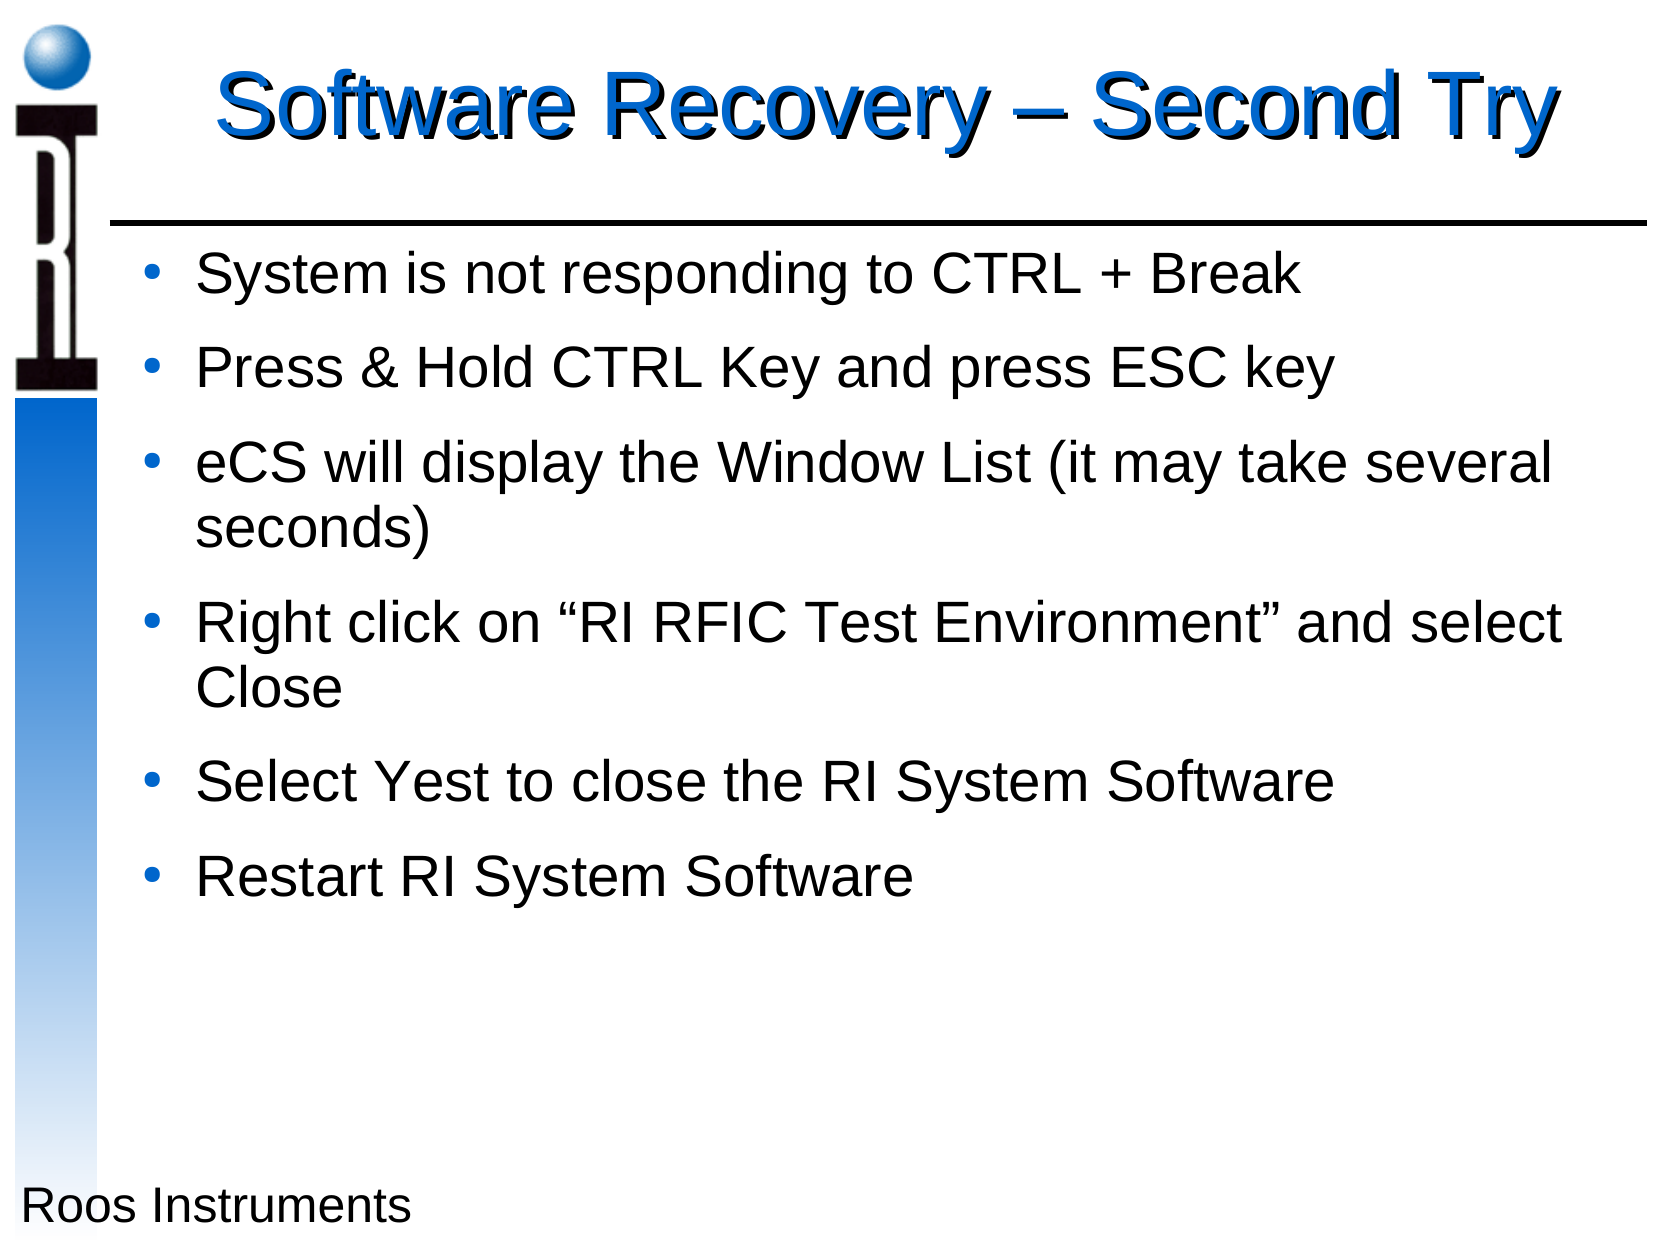

# Software Recovery – Second Try
System is not responding to CTRL + Break
Press & Hold CTRL Key and press ESC key
eCS will display the Window List (it may take several seconds)
Right click on “RI RFIC Test Environment” and select Close
Select Yest to close the RI System Software
Restart RI System Software